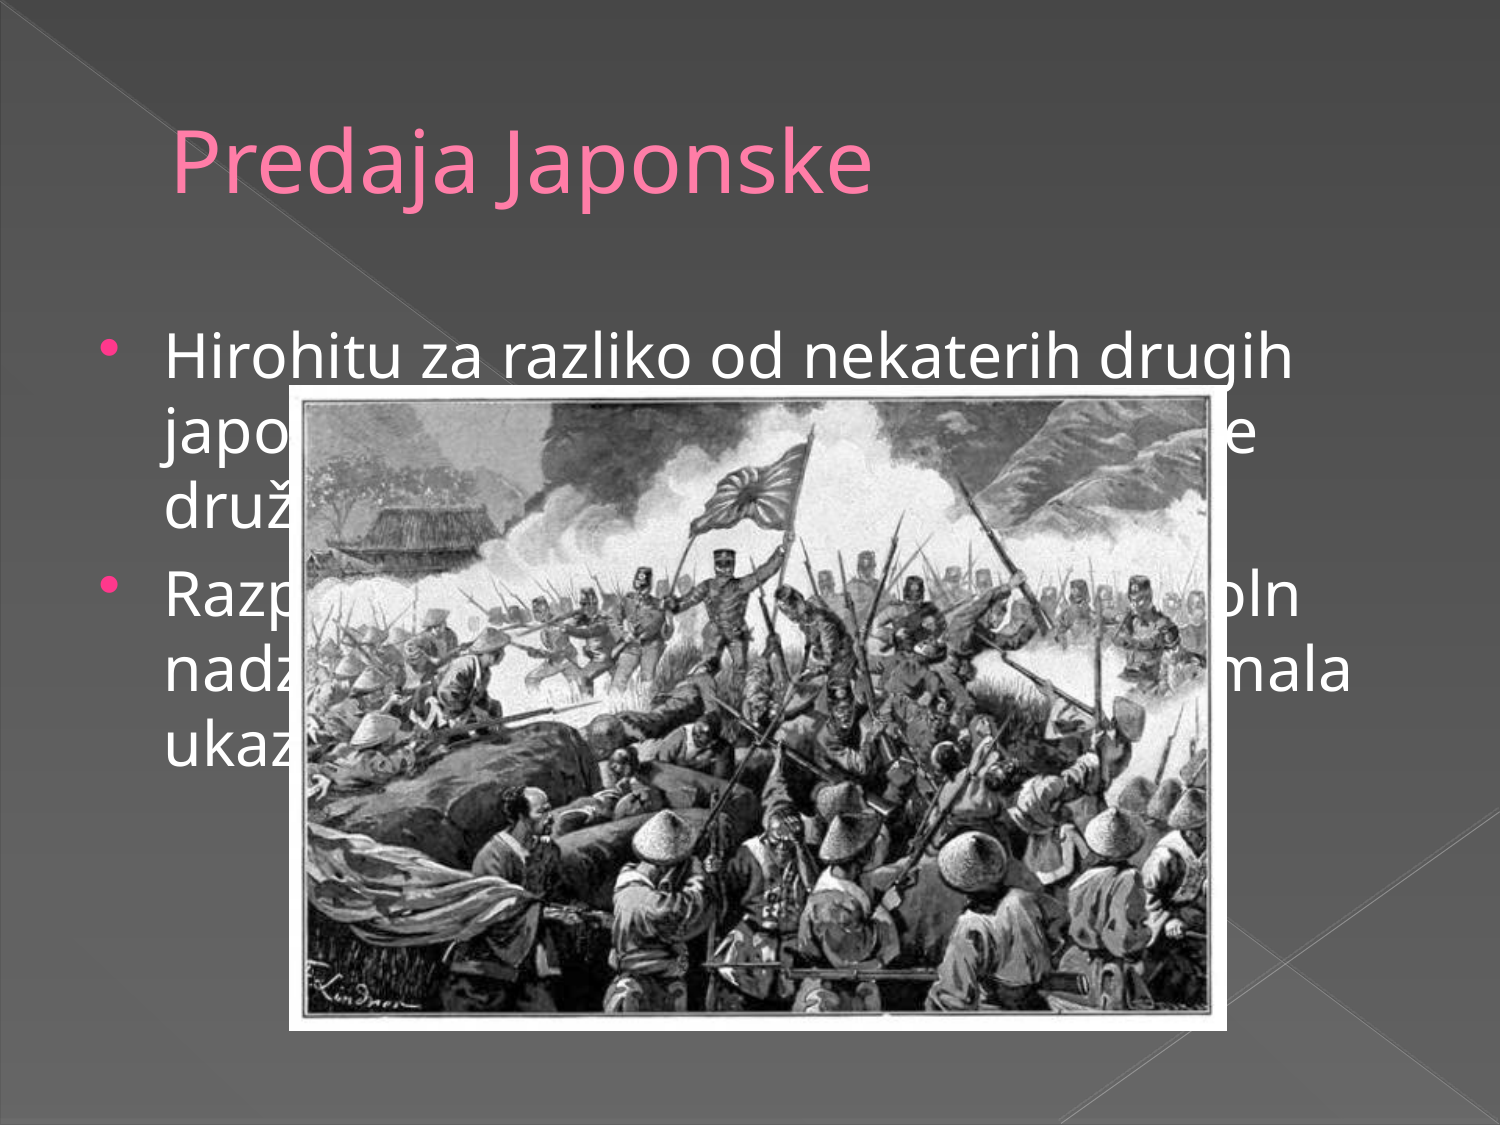

# Predaja Japonske
Hirohitu za razliko od nekaterih drugih japonskih politikov in članov cesarske družine niso sodili za vojne zločine
Razprave še potekajo ali je imel popoln nadzor nad vojsko, ali je le-ta sprejemala ukaze od koga drugega